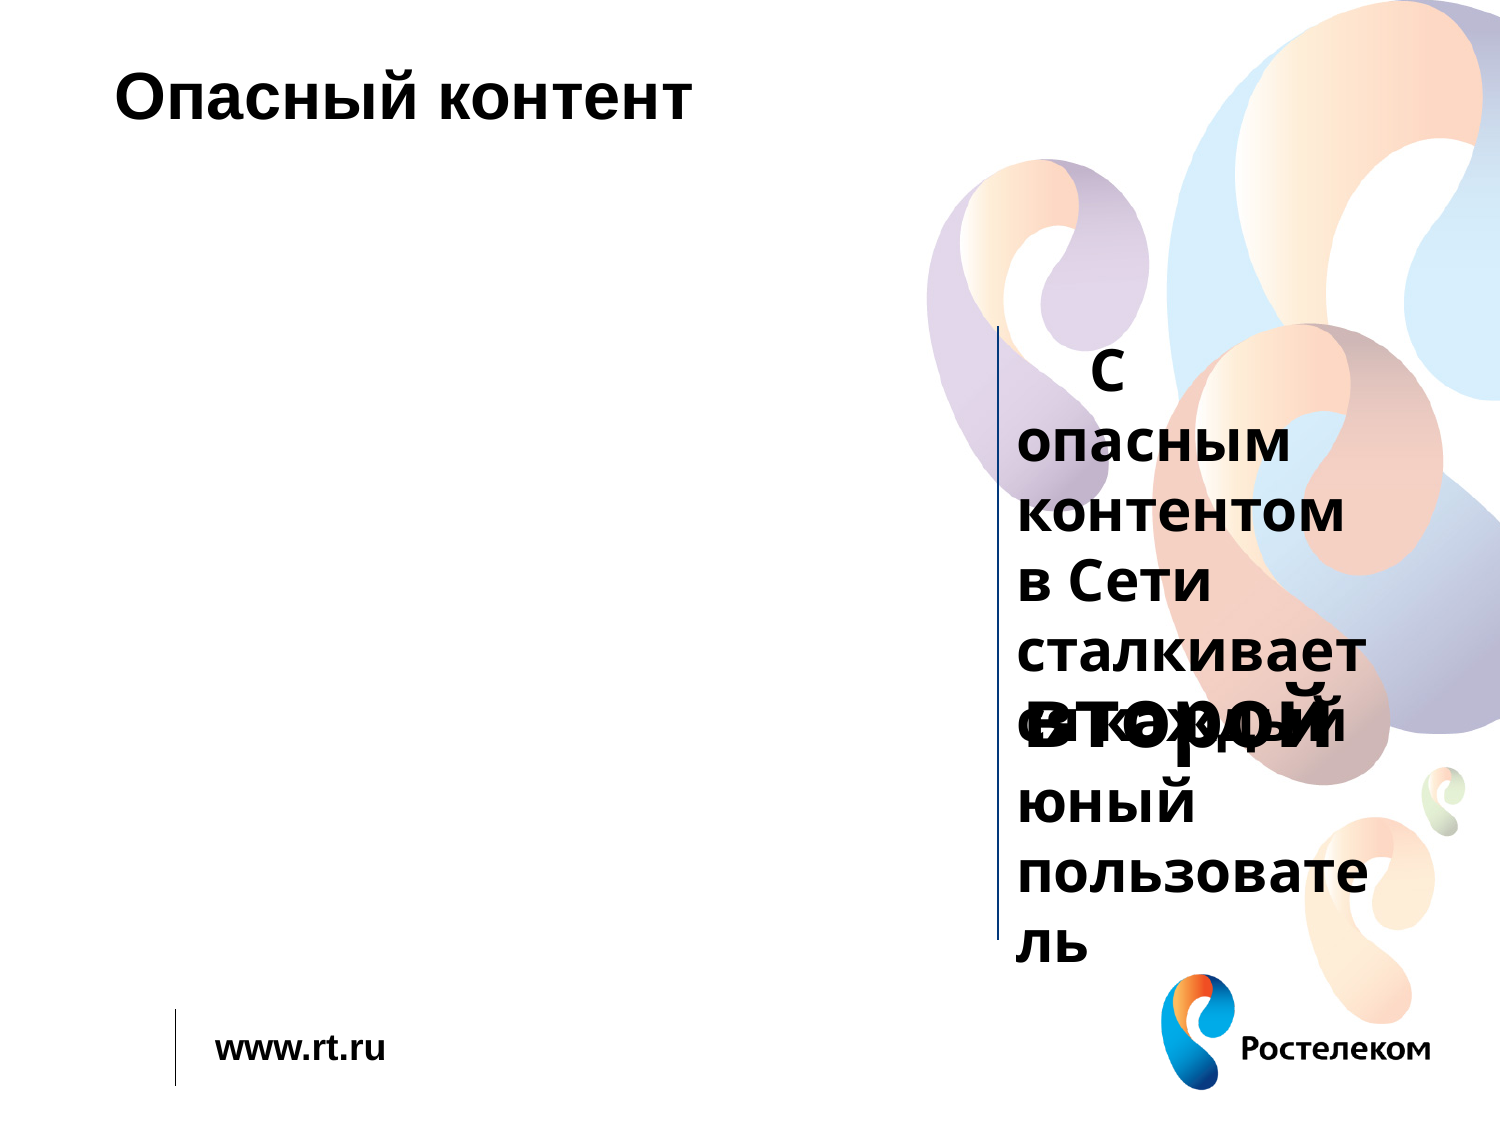

# Опасный контент
	С опасным контентом
в Сети сталкивается каждый
 второй юный пользователь